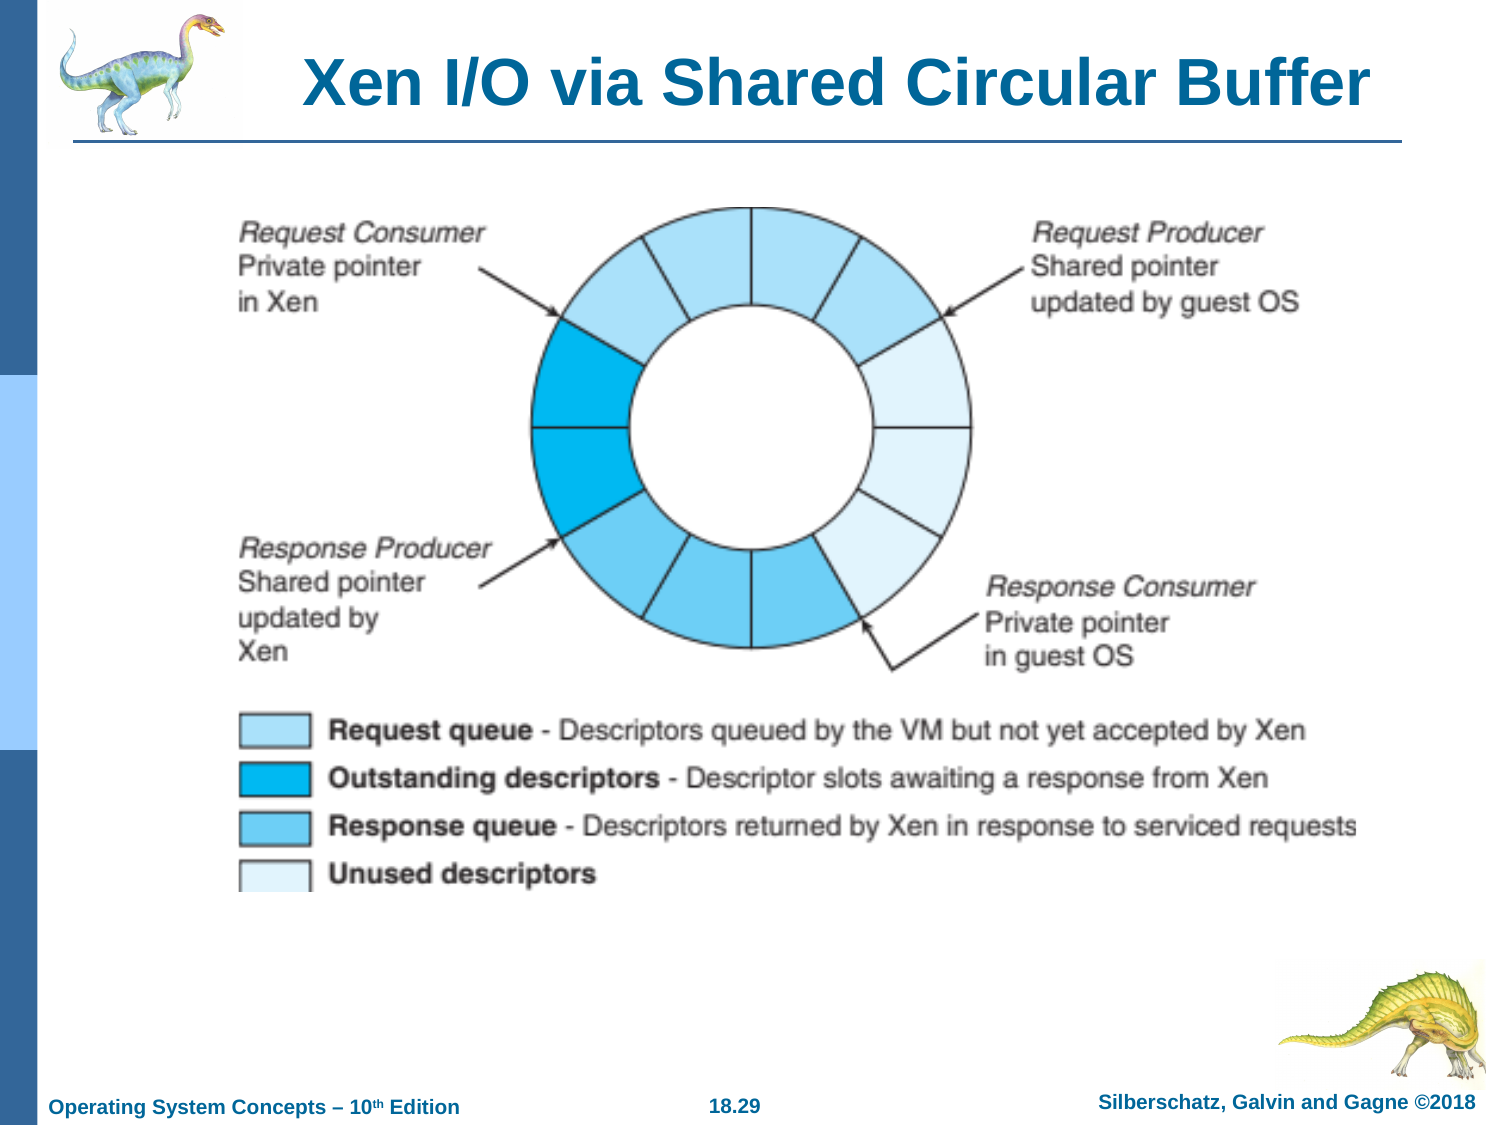

# Xen I/O via Shared Circular Buffer